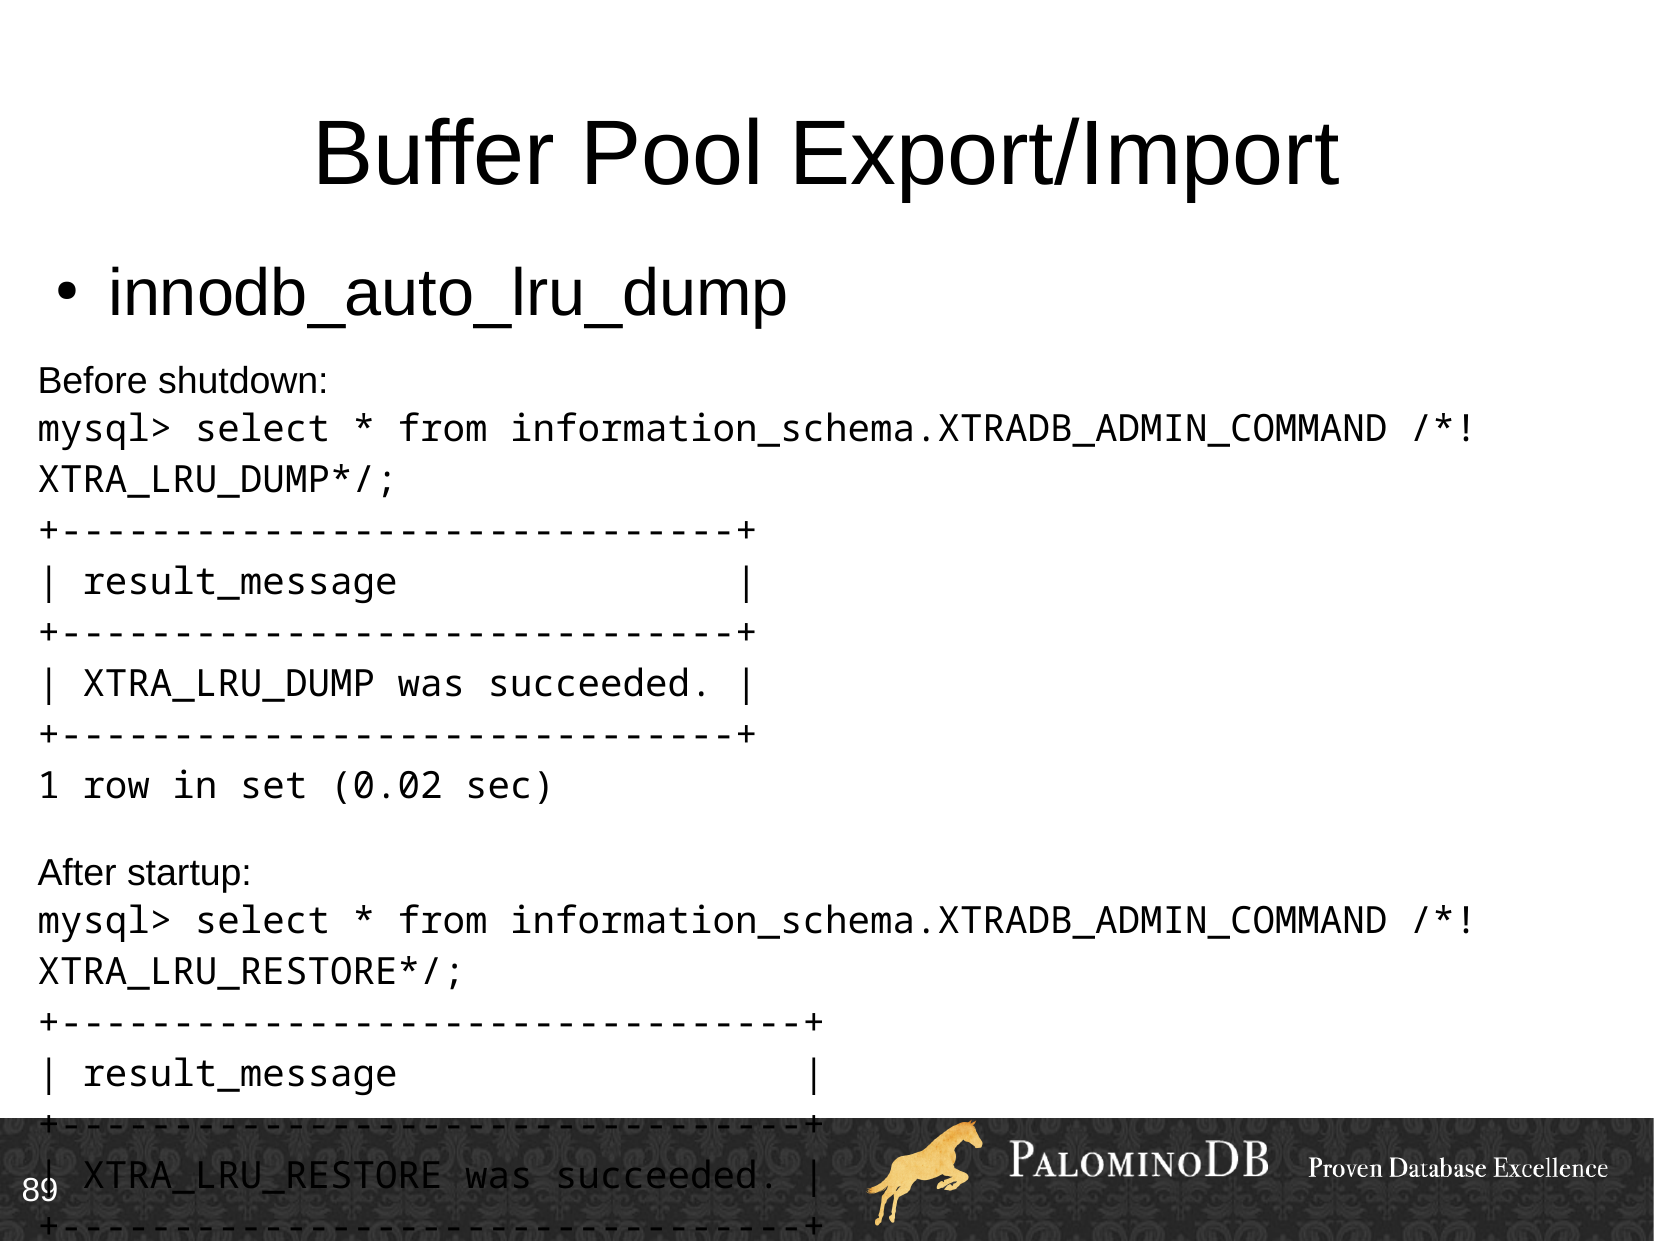

# Buffer Pool Export/Import
innodb_auto_lru_dump
Before shutdown:
mysql> select * from information_schema.XTRADB_ADMIN_COMMAND /*!XTRA_LRU_DUMP*/;
+------------------------------+
| result_message |
+------------------------------+
| XTRA_LRU_DUMP was succeeded. |
+------------------------------+
1 row in set (0.02 sec)
After startup:
mysql> select * from information_schema.XTRADB_ADMIN_COMMAND /*!XTRA_LRU_RESTORE*/;
+---------------------------------+
| result_message |
+---------------------------------+
| XTRA_LRU_RESTORE was succeeded. |
+---------------------------------+
1 row in set (0.62 sec)